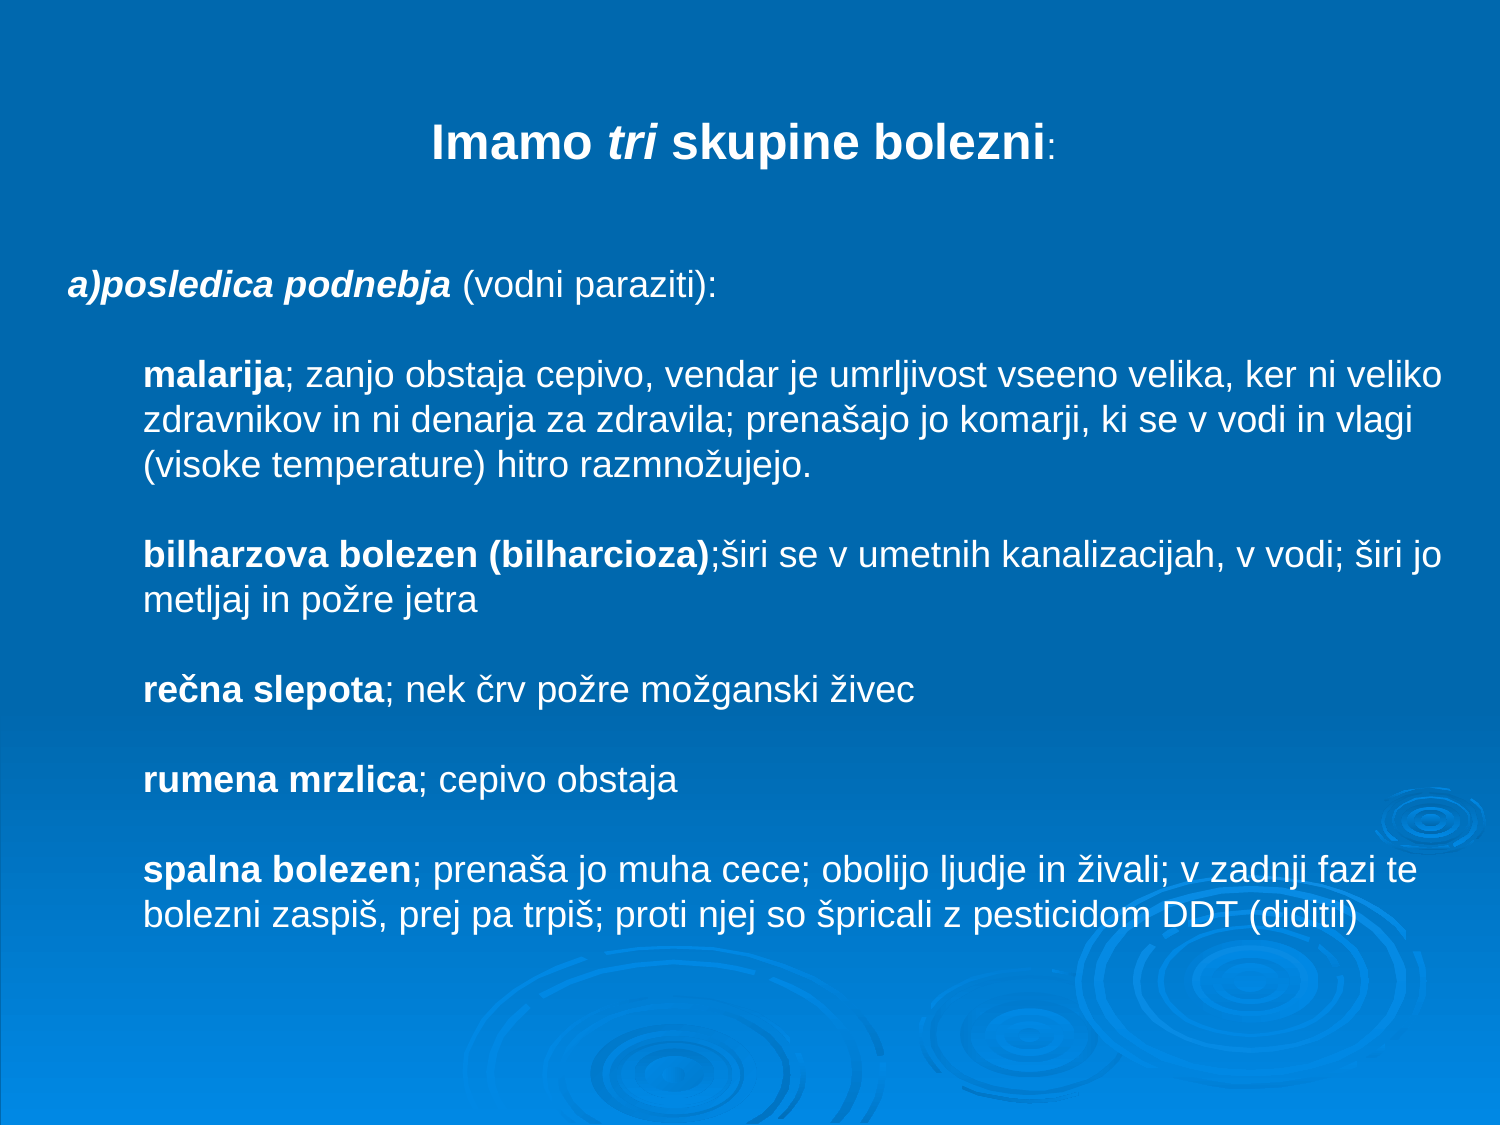

Imamo tri skupine bolezni:
a)posledica podnebja (vodni paraziti):
malarija; zanjo obstaja cepivo, vendar je umrljivost vseeno velika, ker ni veliko zdravnikov in ni denarja za zdravila; prenašajo jo komarji, ki se v vodi in vlagi (visoke temperature) hitro razmnožujejo.
bilharzova bolezen (bilharcioza);širi se v umetnih kanalizacijah, v vodi; širi jo metljaj in požre jetra
rečna slepota; nek črv požre možganski živec
rumena mrzlica; cepivo obstaja
spalna bolezen; prenaša jo muha cece; obolijo ljudje in živali; v zadnji fazi te bolezni zaspiš, prej pa trpiš; proti njej so špricali z pesticidom DDT (diditil)